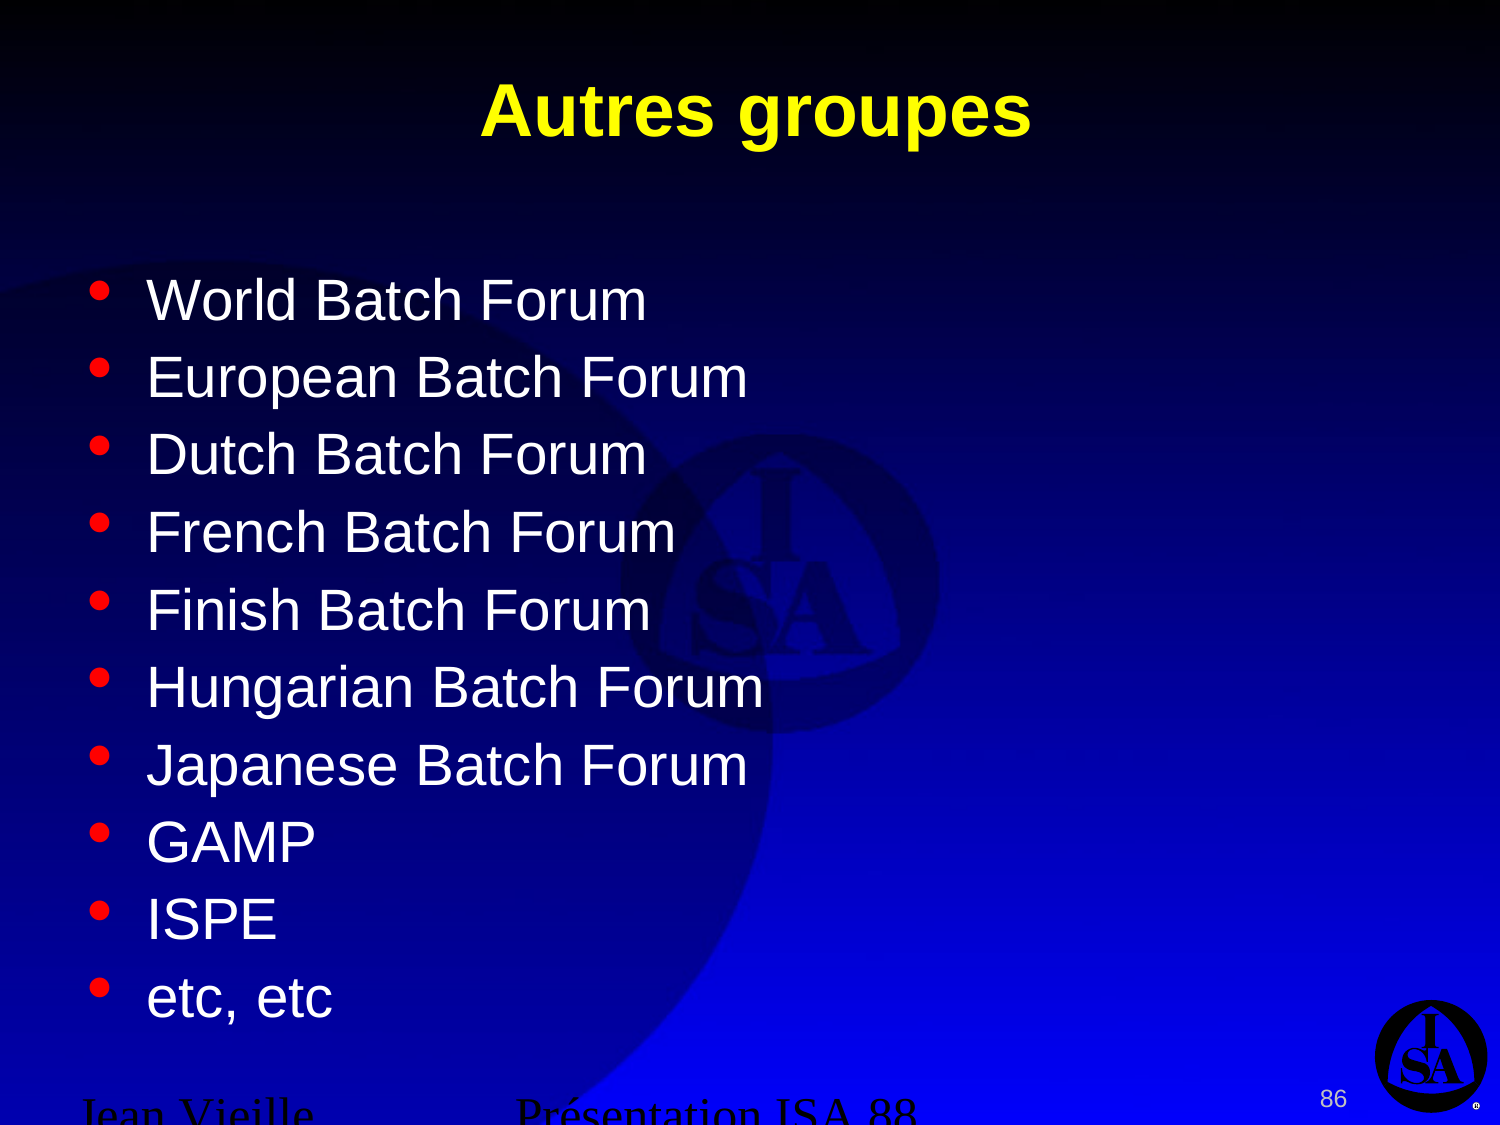

# Autres groupes
World Batch Forum
European Batch Forum
Dutch Batch Forum
French Batch Forum
Finish Batch Forum
Hungarian Batch Forum
Japanese Batch Forum
GAMP
ISPE
etc, etc